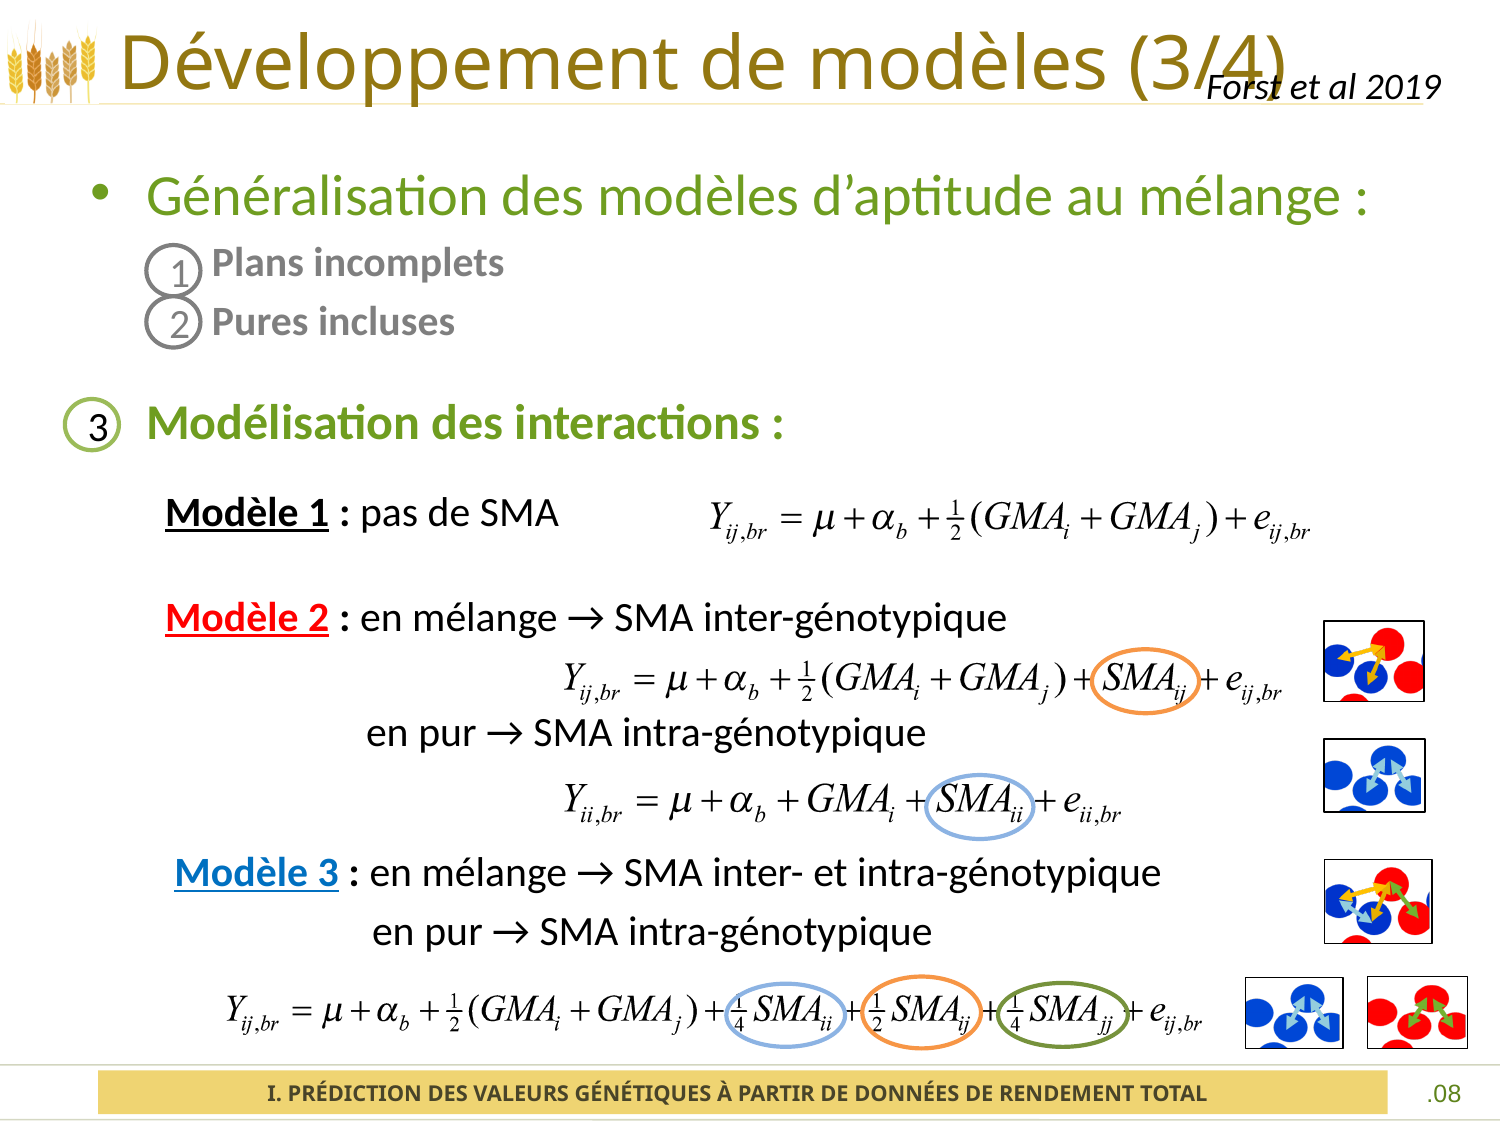

# Développement de modèles (3/4)
Forst et al 2019
Généralisation des modèles d’aptitude au mélange :
Plans incomplets
Pures incluses
Modélisation des interactions :
Modèle 1 : pas de SMA
Modèle 2 : en mélange → SMA inter-génotypique
 en pur → SMA intra-génotypique
Modèle 3 : en mélange → SMA inter- et intra-génotypique
	 en pur → SMA intra-génotypique
1
2
3
I. PRÉDICTION DES VALEURS GÉNÉTIQUES À PARTIR DE DONNÉES DE RENDEMENT TOTAL